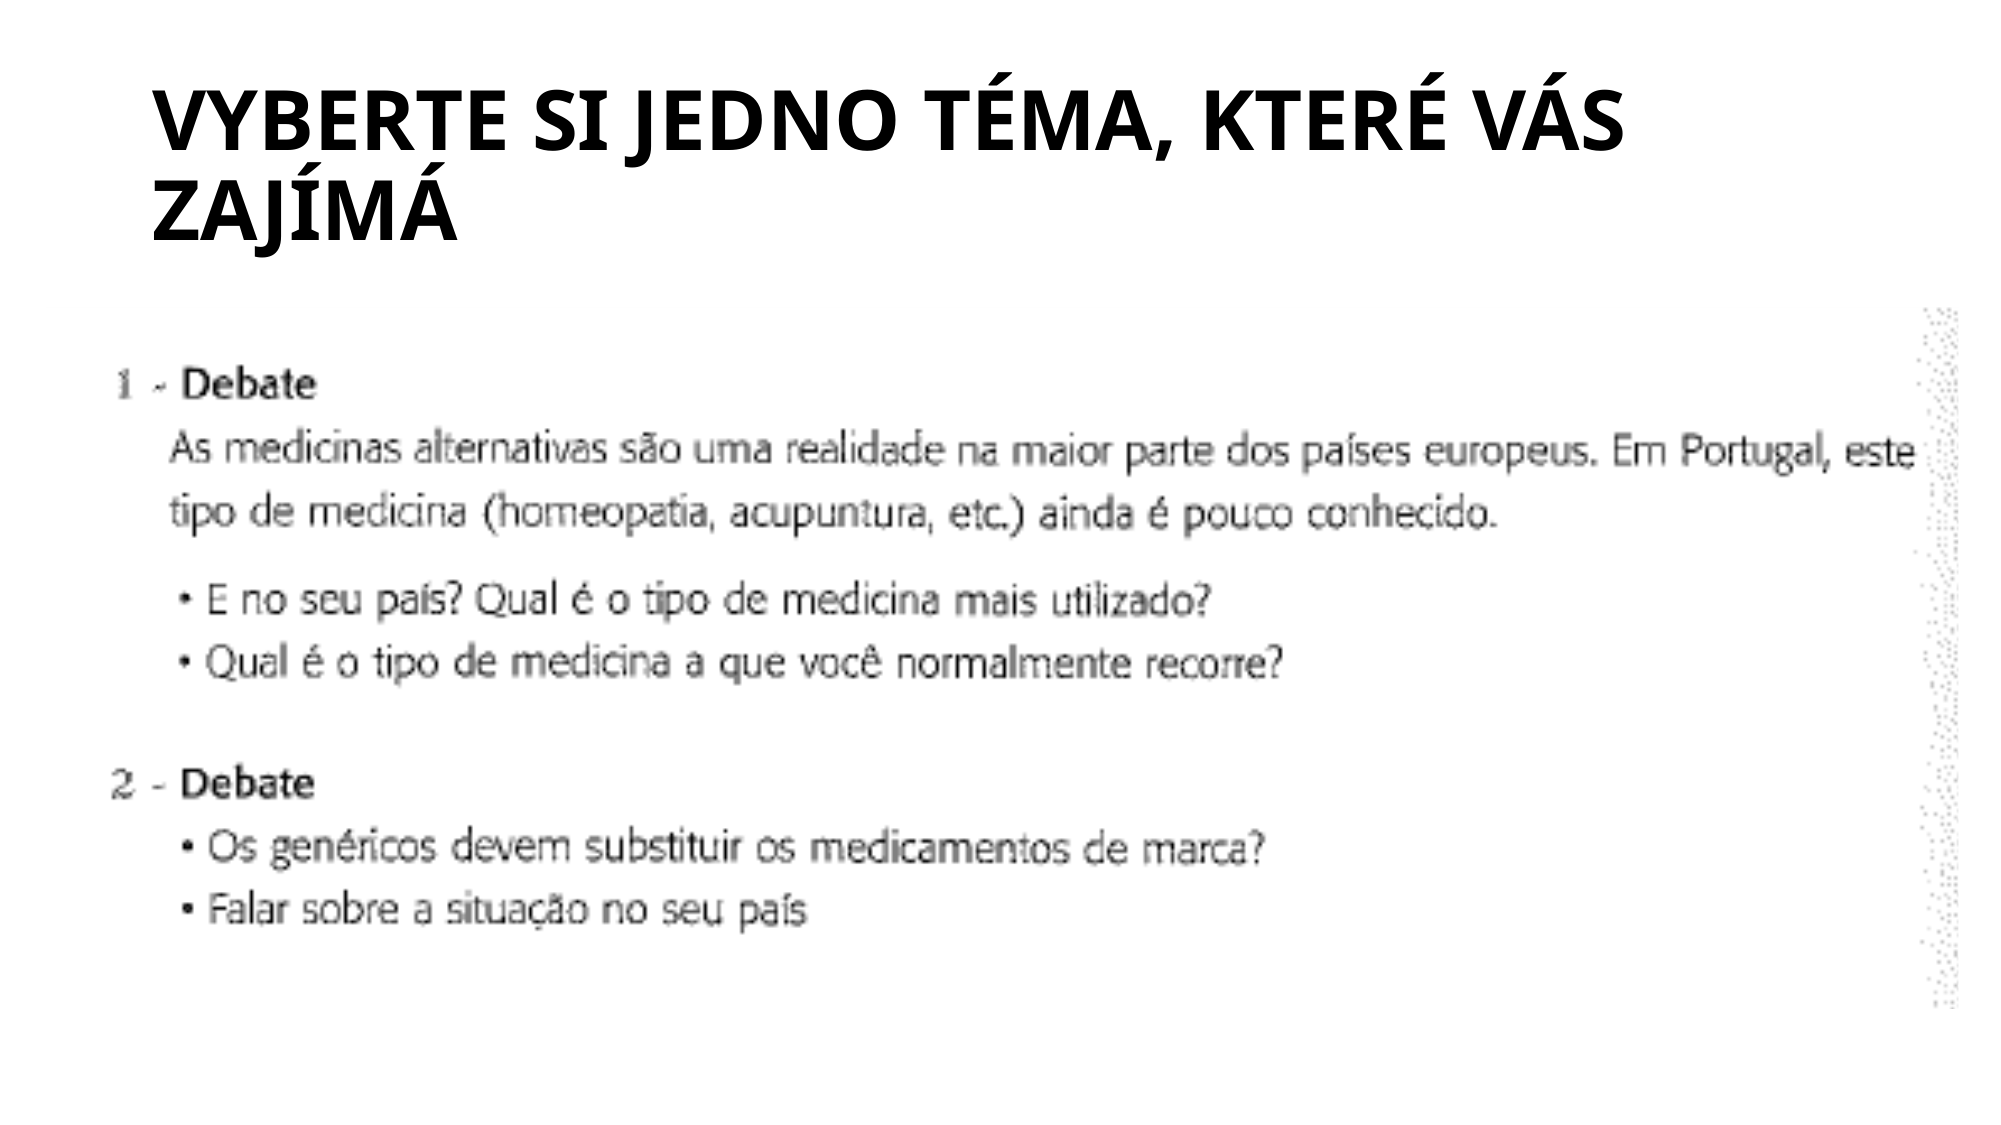

# VYBERTE SI JEDNO TÉMA, KTERÉ VÁS ZAJÍMÁ